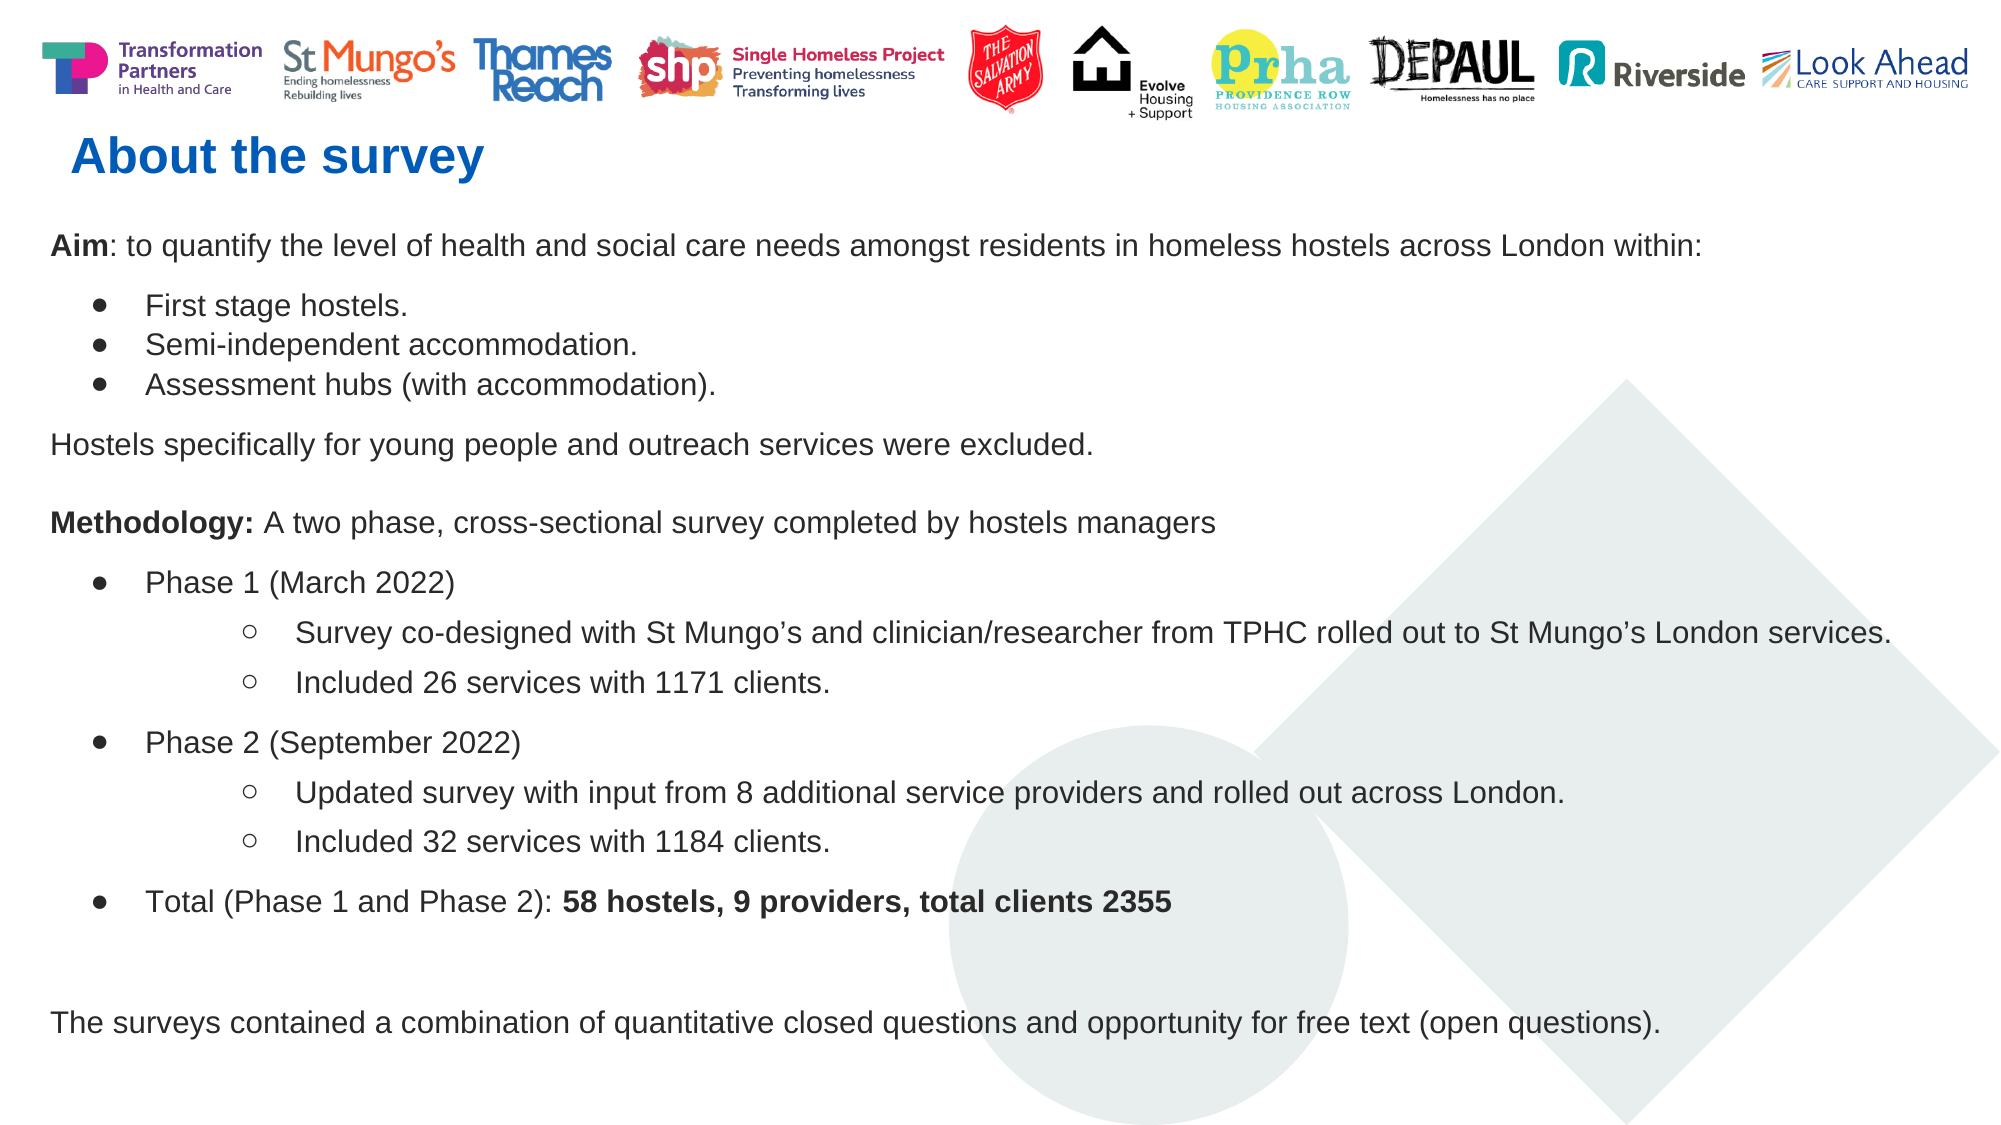

# About the survey
Aim: to quantify the level of health and social care needs amongst residents in homeless hostels across London within:
First stage hostels.
Semi-independent accommodation.
Assessment hubs (with accommodation).
Hostels specifically for young people and outreach services were excluded.
Methodology: A two phase, cross-sectional survey completed by hostels managers
Phase 1 (March 2022)
Survey co-designed with St Mungo’s and clinician/researcher from TPHC rolled out to St Mungo’s London services.
Included 26 services with 1171 clients.
Phase 2 (September 2022)
Updated survey with input from 8 additional service providers and rolled out across London.
Included 32 services with 1184 clients.
Total (Phase 1 and Phase 2): 58 hostels, 9 providers, total clients 2355
The surveys contained a combination of quantitative closed questions and opportunity for free text (open questions).